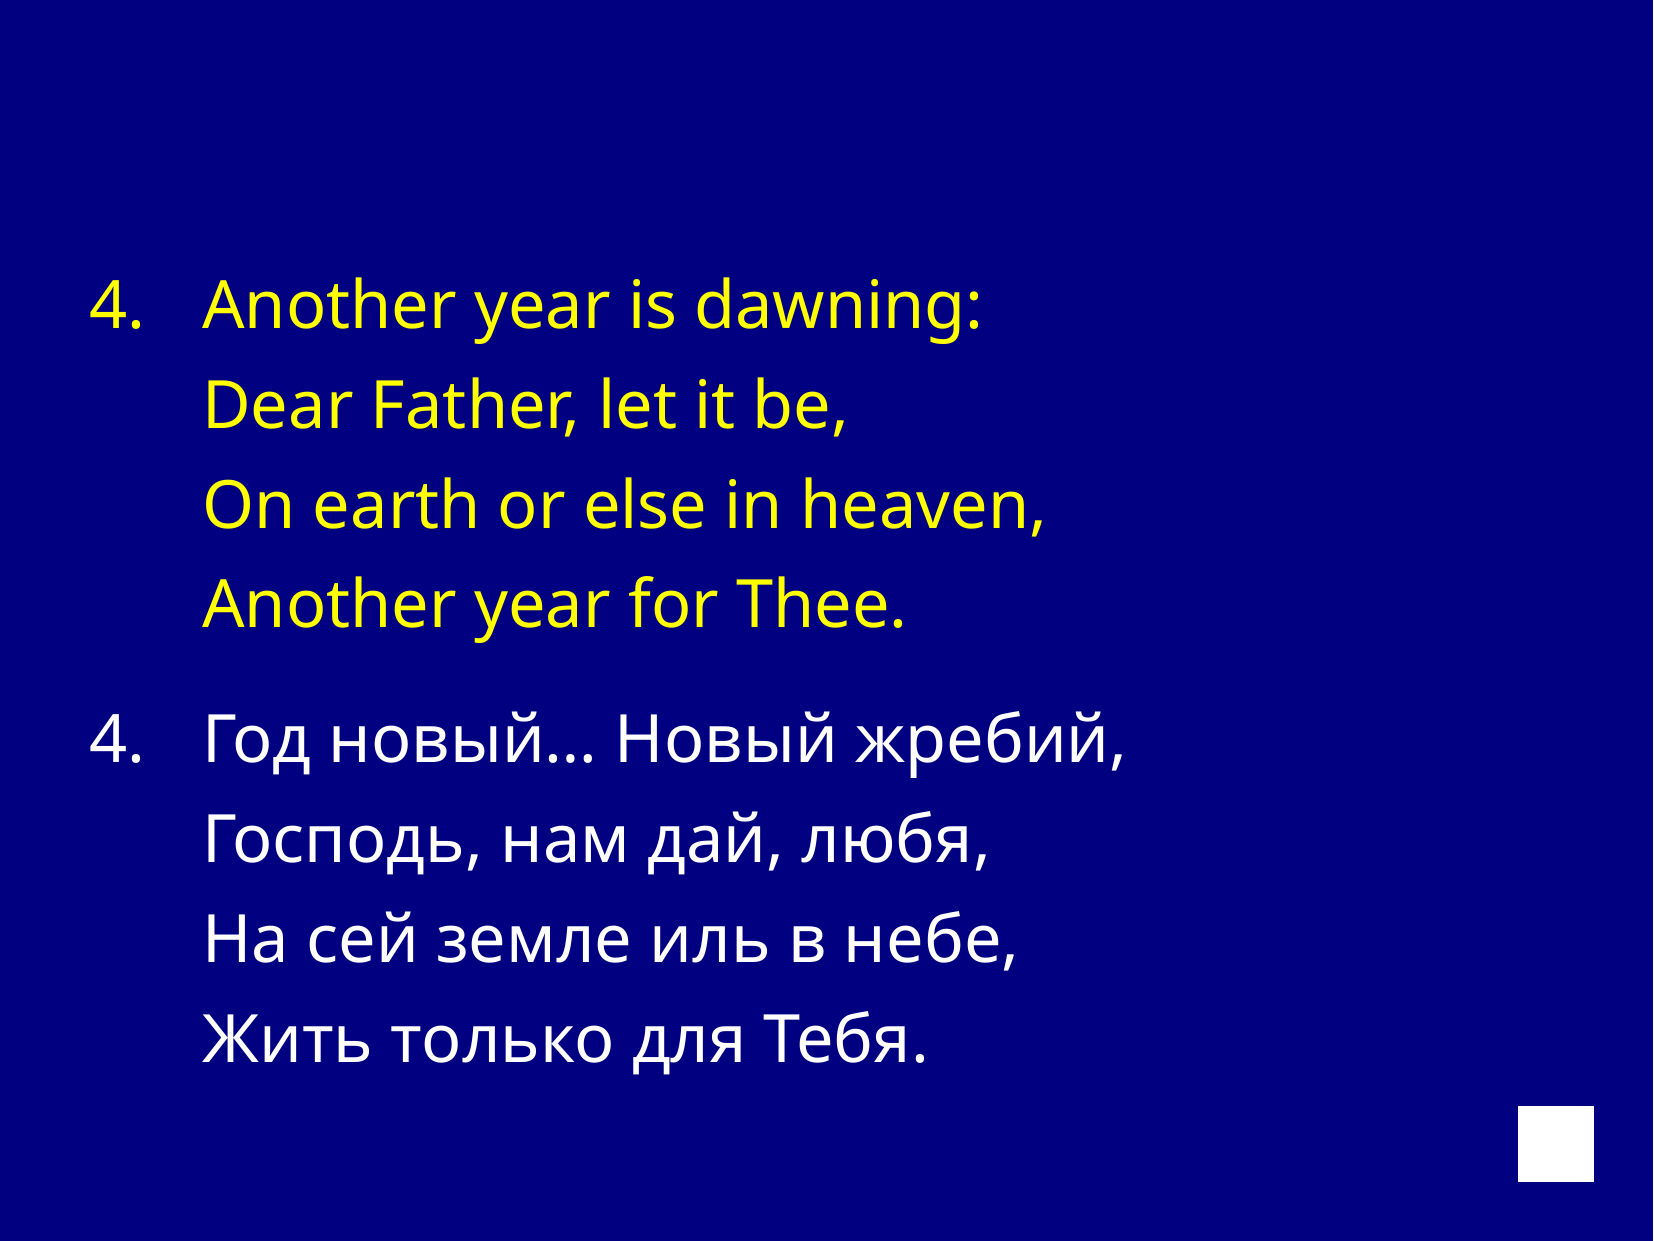

4.	Another year is dawning:
	Dear Father, let it be,
	On earth or else in heaven,
	Another year for Thee.
4.	Год новый… Новый жребий,
	Господь, нам дай, любя,
	На сей земле иль в небе,
	Жить только для Тебя.